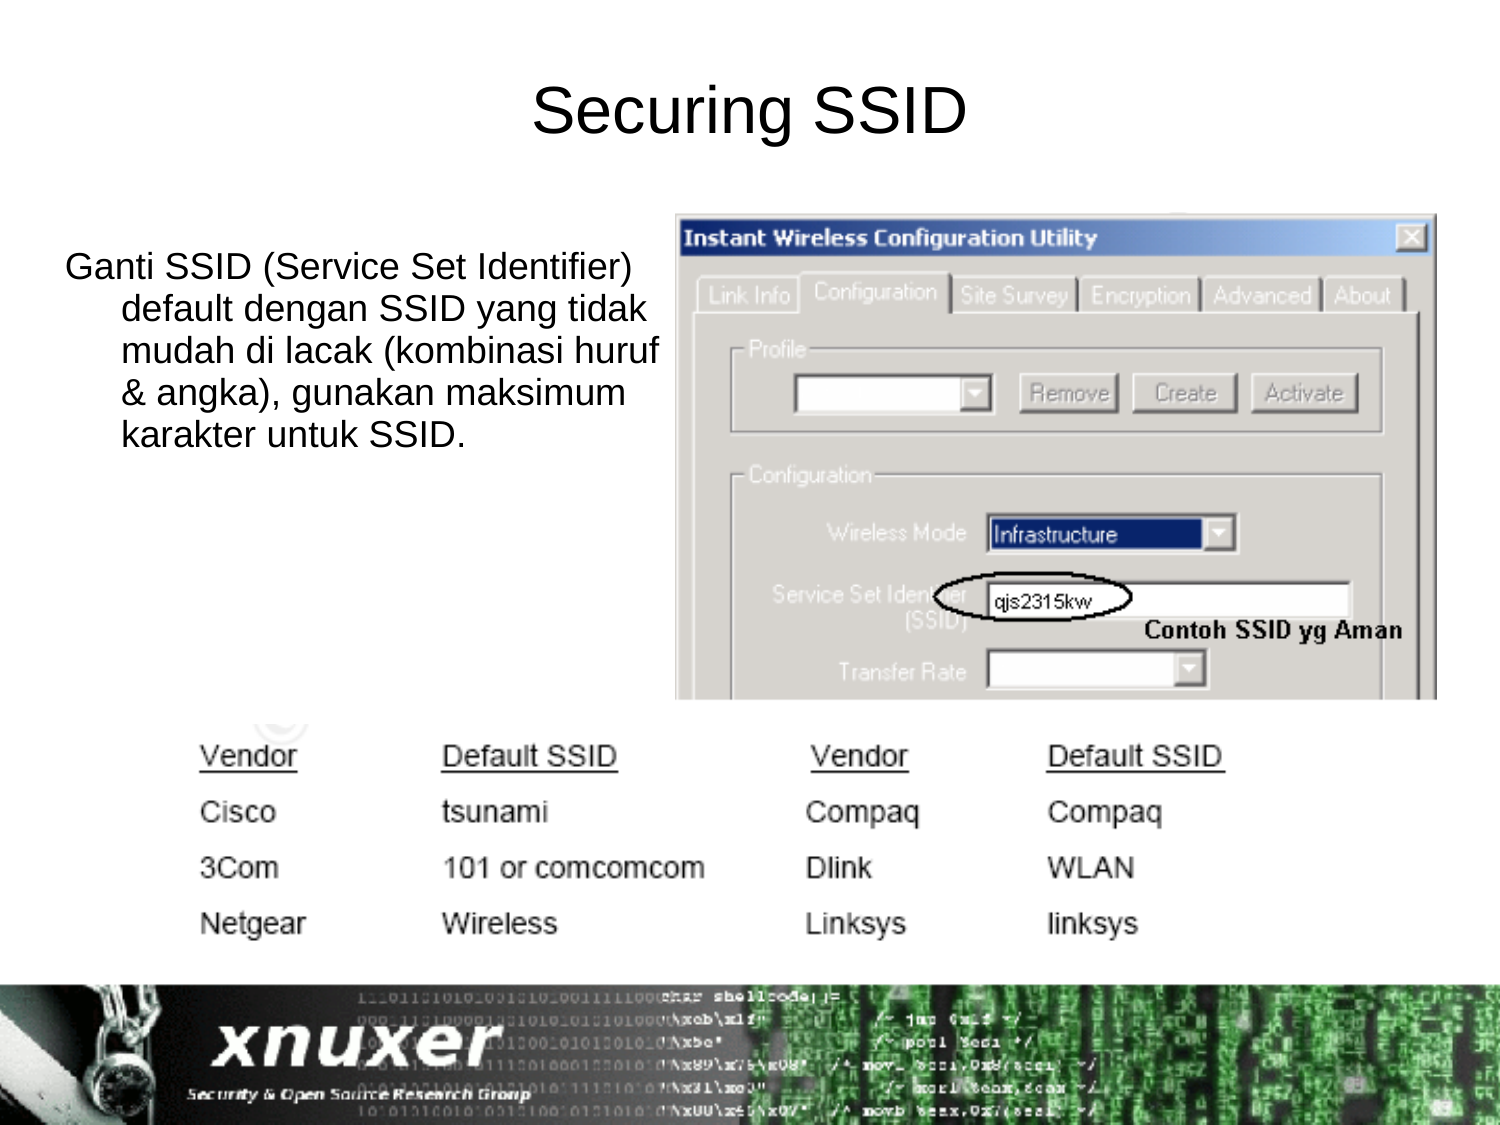

# Securing SSID
Ganti SSID (Service Set Identifier) default dengan SSID yang tidak mudah di lacak (kombinasi huruf & angka), gunakan maksimum karakter untuk SSID.